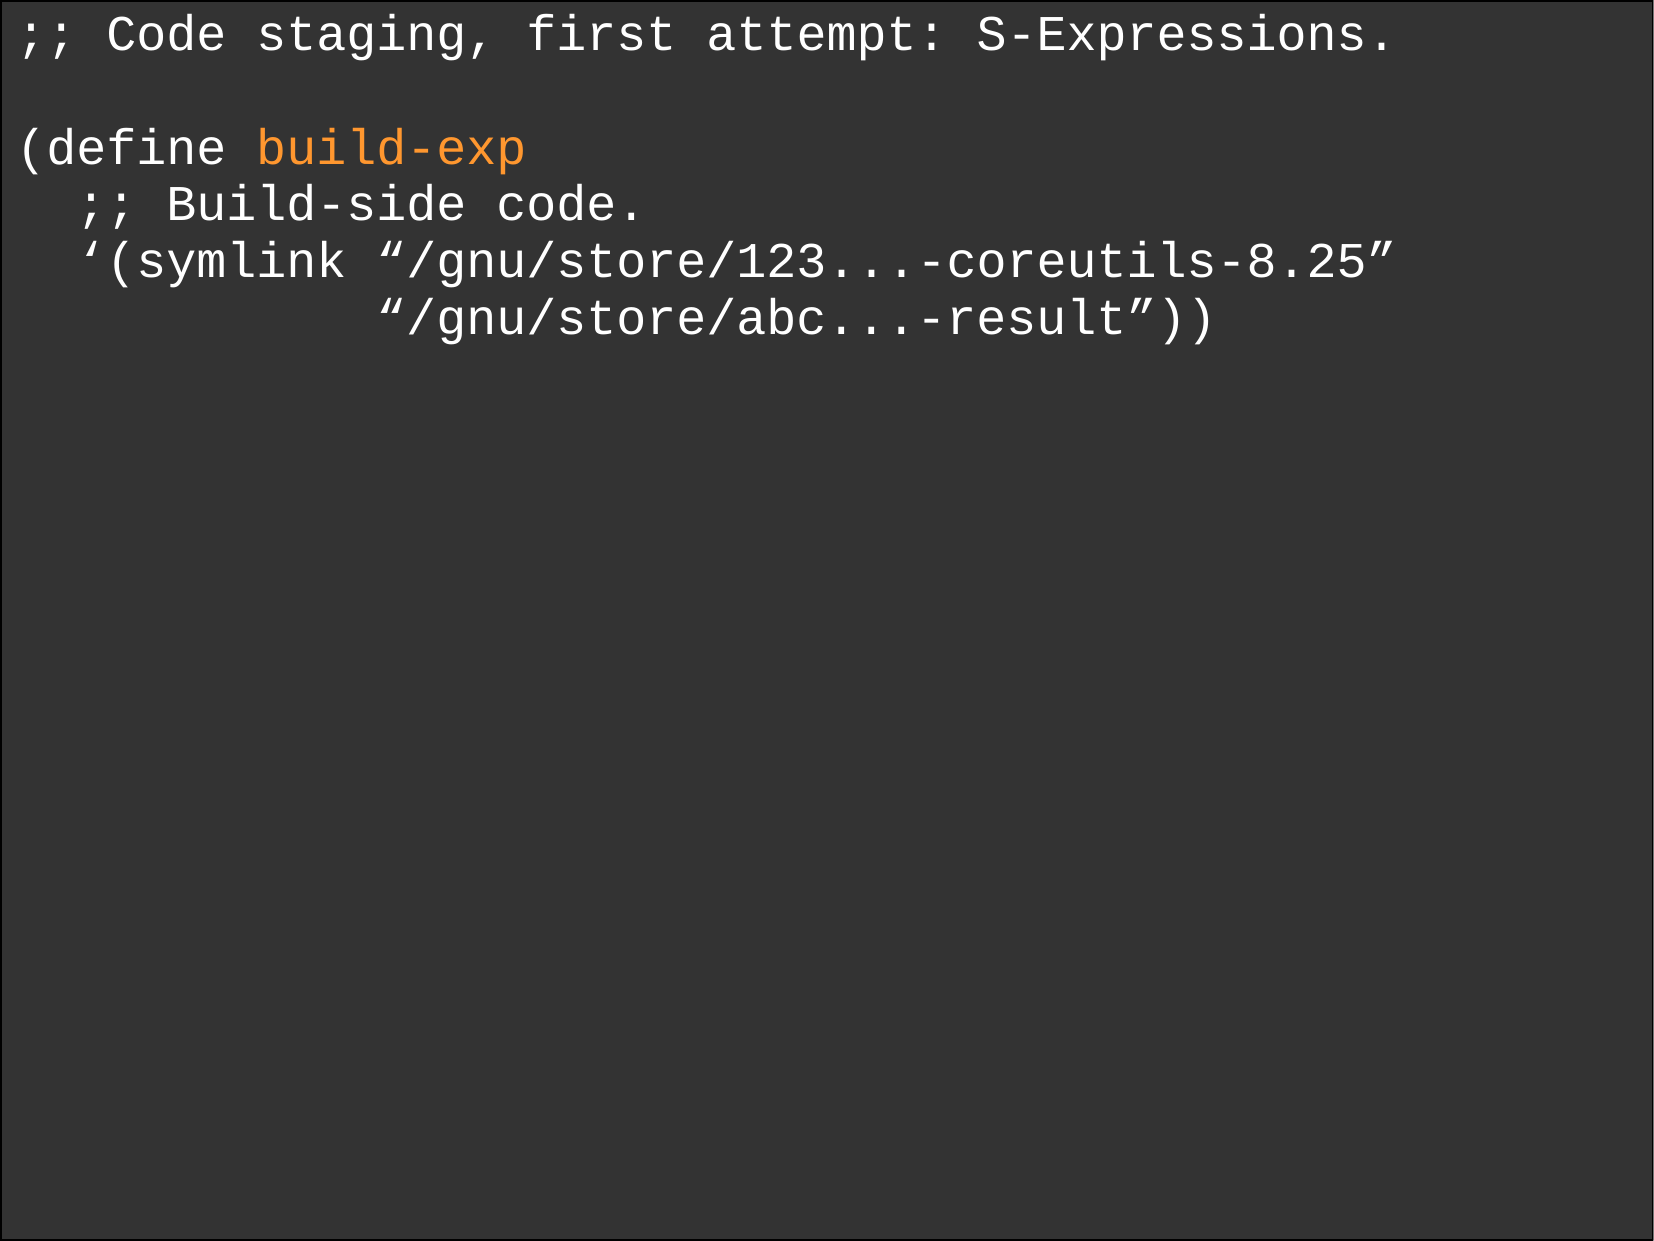

;; Code staging, first attempt: S-Expressions.
(define build-exp
 ;; Build-side code.
 ‘(symlink “/gnu/store/123...-coreutils-8.25”
 “/gnu/store/abc...-result”))
# Code Staging: S-Exps
10